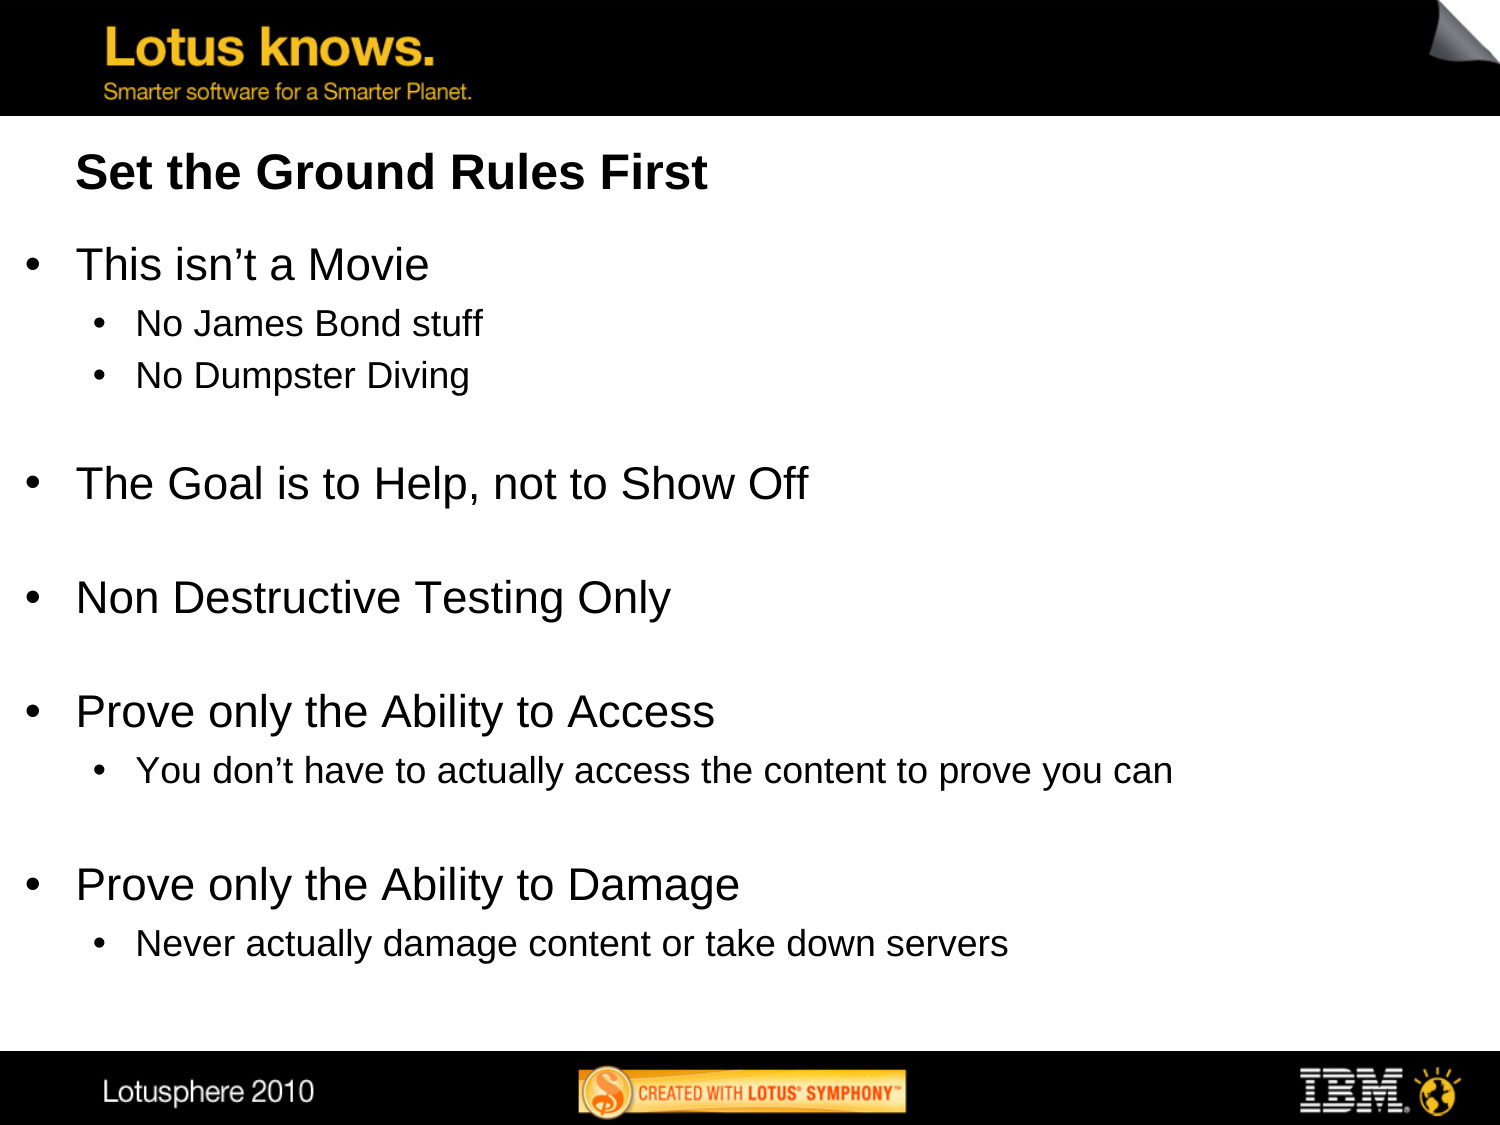

# Set the Ground Rules First
This isn’t a Movie
No James Bond stuff
No Dumpster Diving
The Goal is to Help, not to Show Off
Non Destructive Testing Only
Prove only the Ability to Access
You don’t have to actually access the content to prove you can
Prove only the Ability to Damage
Never actually damage content or take down servers